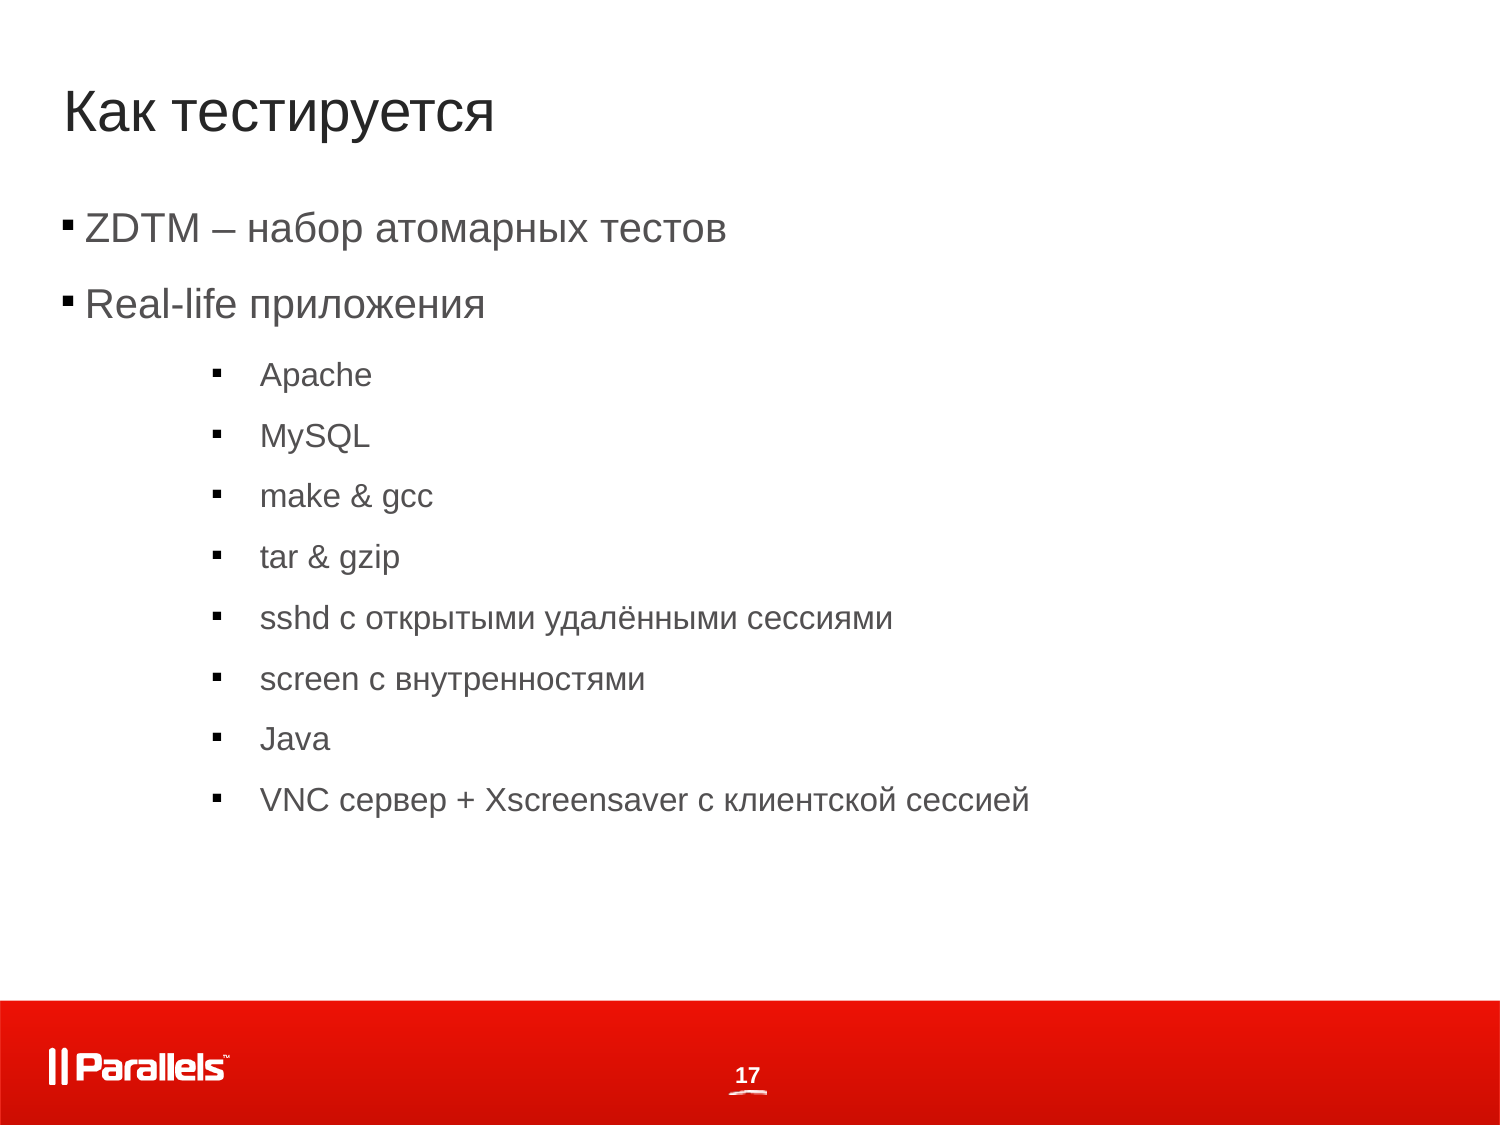

# Как тестируется
 ZDTM – набор атомарных тестов
 Real-life приложения
Apache
MySQL
make & gcc
tar & gzip
sshd с открытыми удалёнными сессиями
screen с внутренностями
Java
VNC сервер + Xscreensaver с клиентской сессией